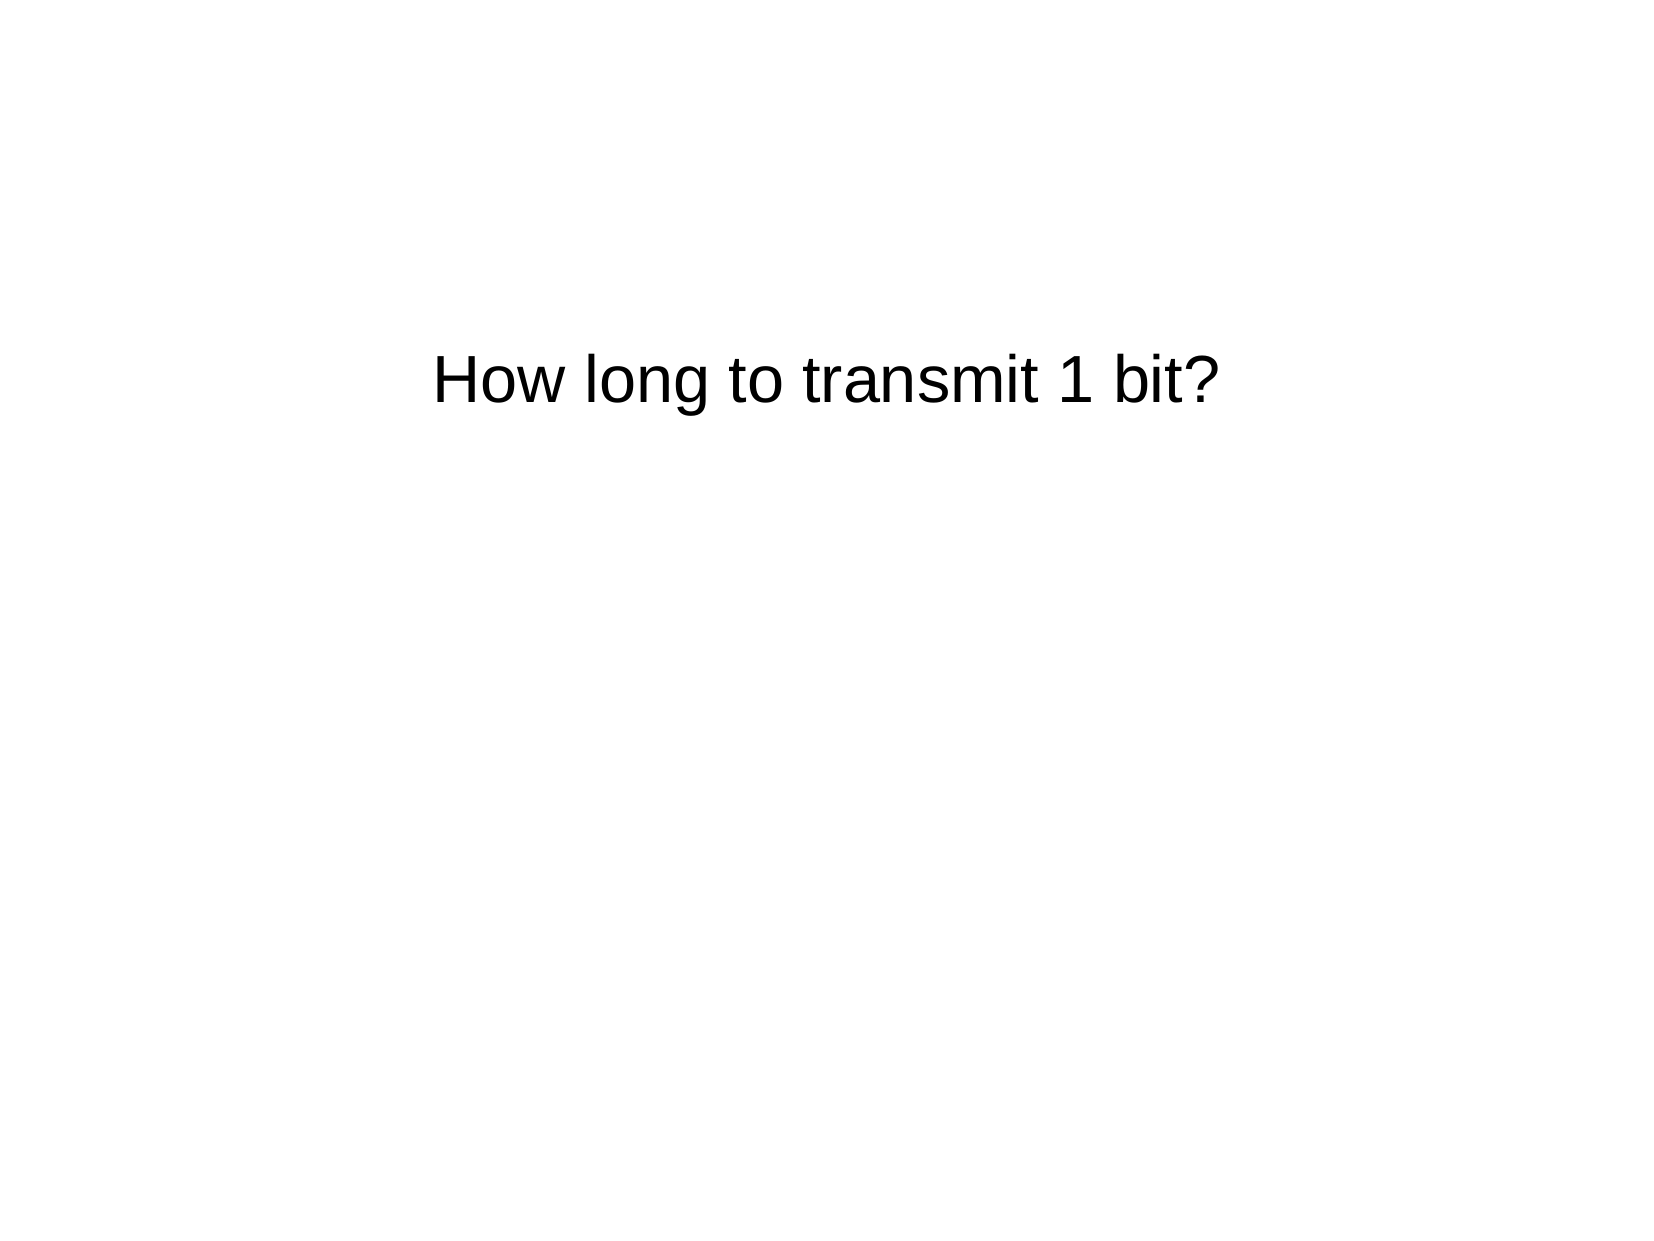

# How long to transmit 1 bit?